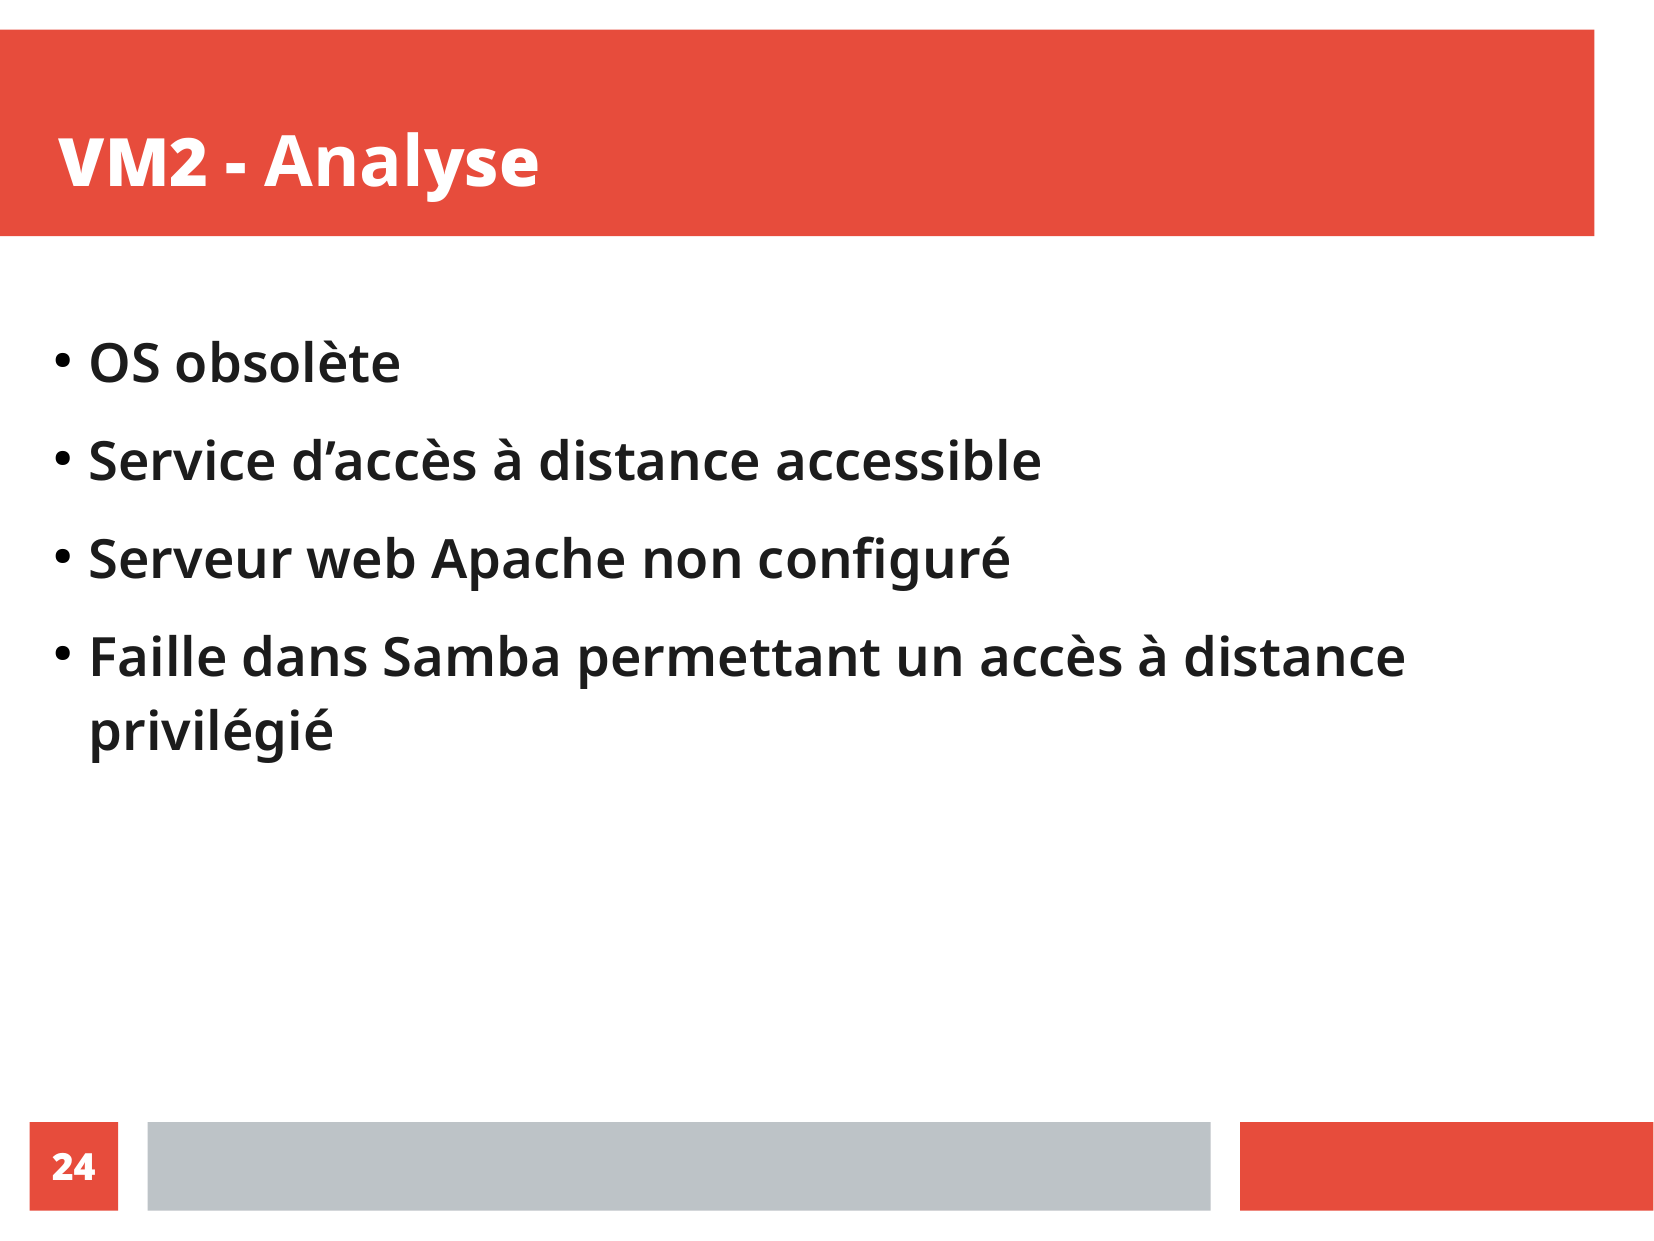

# VM2 - Analyse
OS obsolète
Service d’accès à distance accessible
Serveur web Apache non configuré
Faille dans Samba permettant un accès à distance privilégié
24